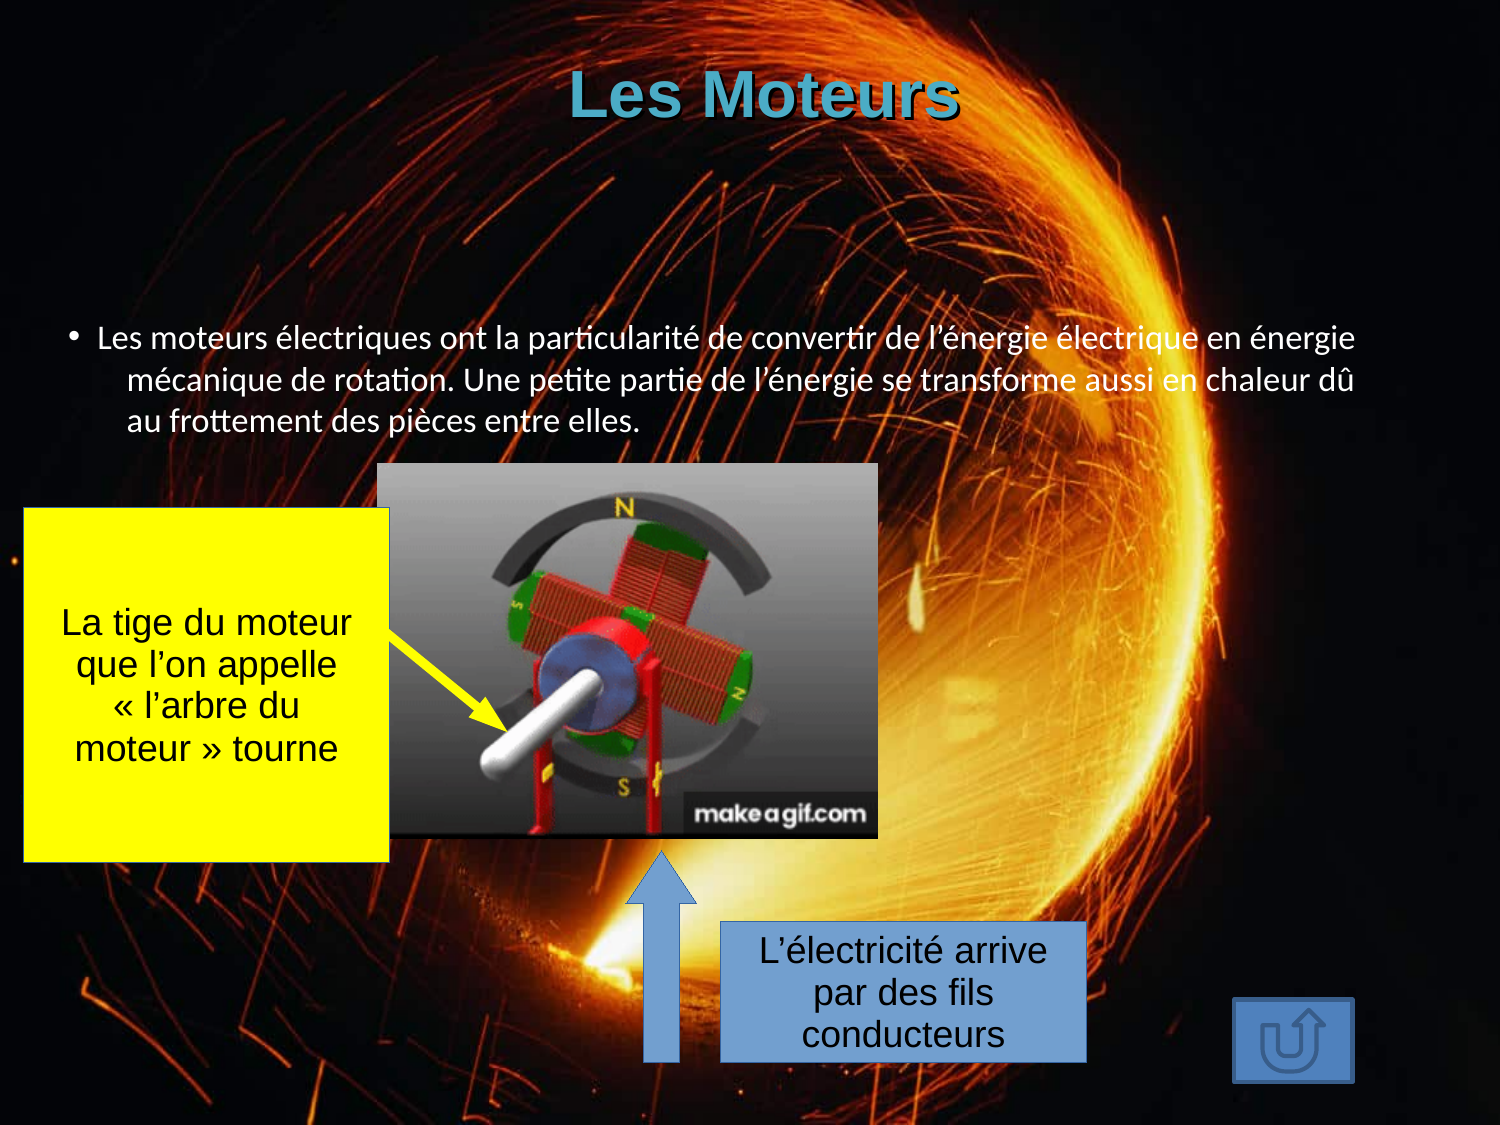

Les Moteurs
# Les moteurs électriques ont la particularité de convertir de l’énergie électrique en énergie mécanique de rotation. Une petite partie de l’énergie se transforme aussi en chaleur dû au frottement des pièces entre elles.
La tige du moteur que l’on appelle « l’arbre du moteur » tourne
L’électricité arrive par des fils conducteurs